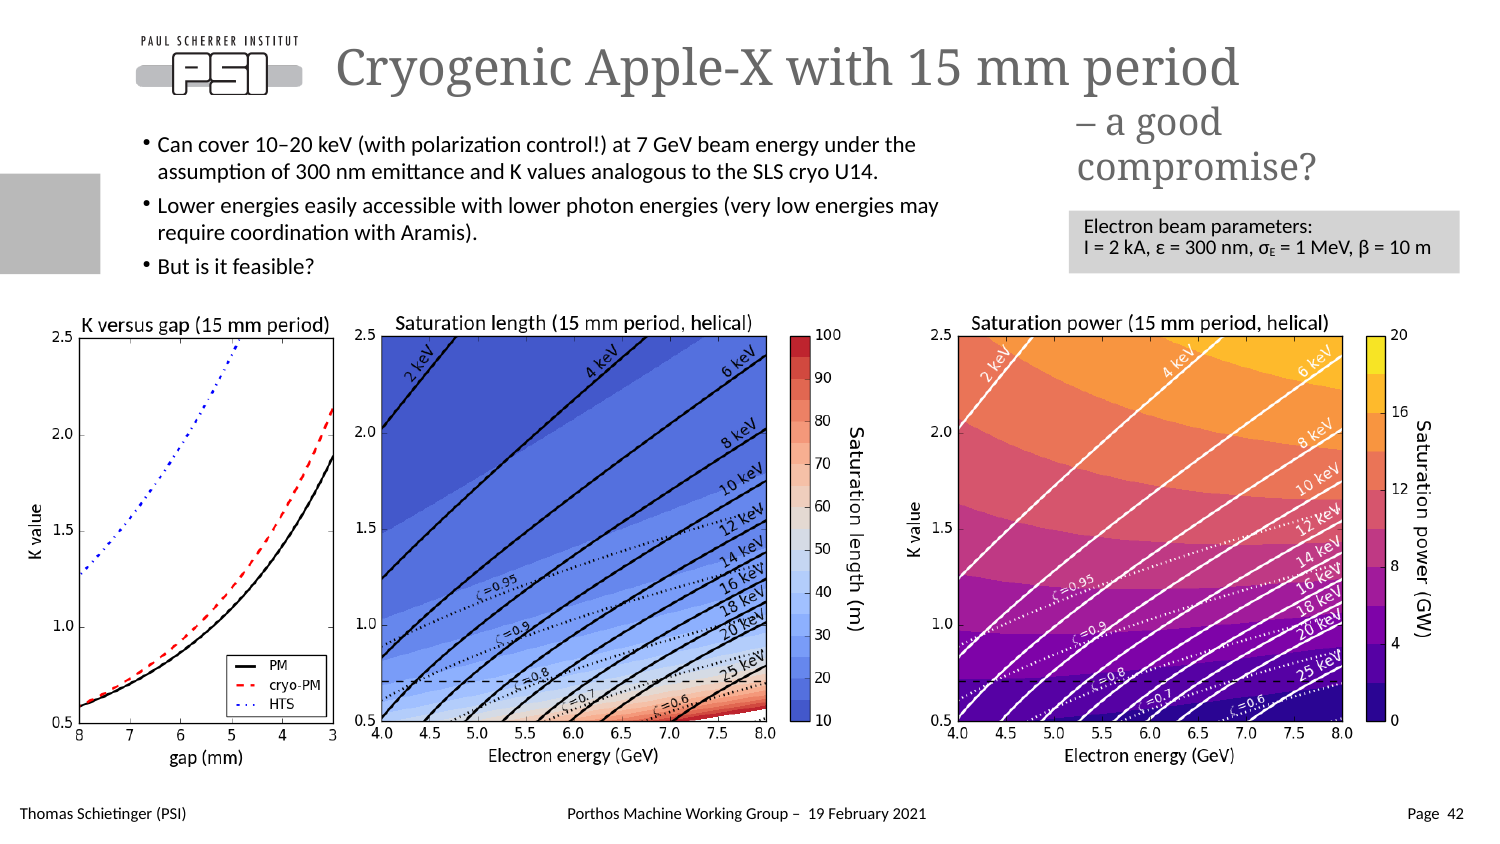

Cryogenic Apple-X with 15 mm period
– a good compromise?
# Can cover 10–20 keV (with polarization control!) at 7 GeV beam energy under the assumption of 300 nm emittance and K values analogous to the SLS cryo U14.
Lower energies easily accessible with lower photon energies (very low energies may require coordination with Aramis).
But is it feasible?
Electron beam parameters:
I = 2 kA, ε = 300 nm, σE = 1 MeV, β = 10 m